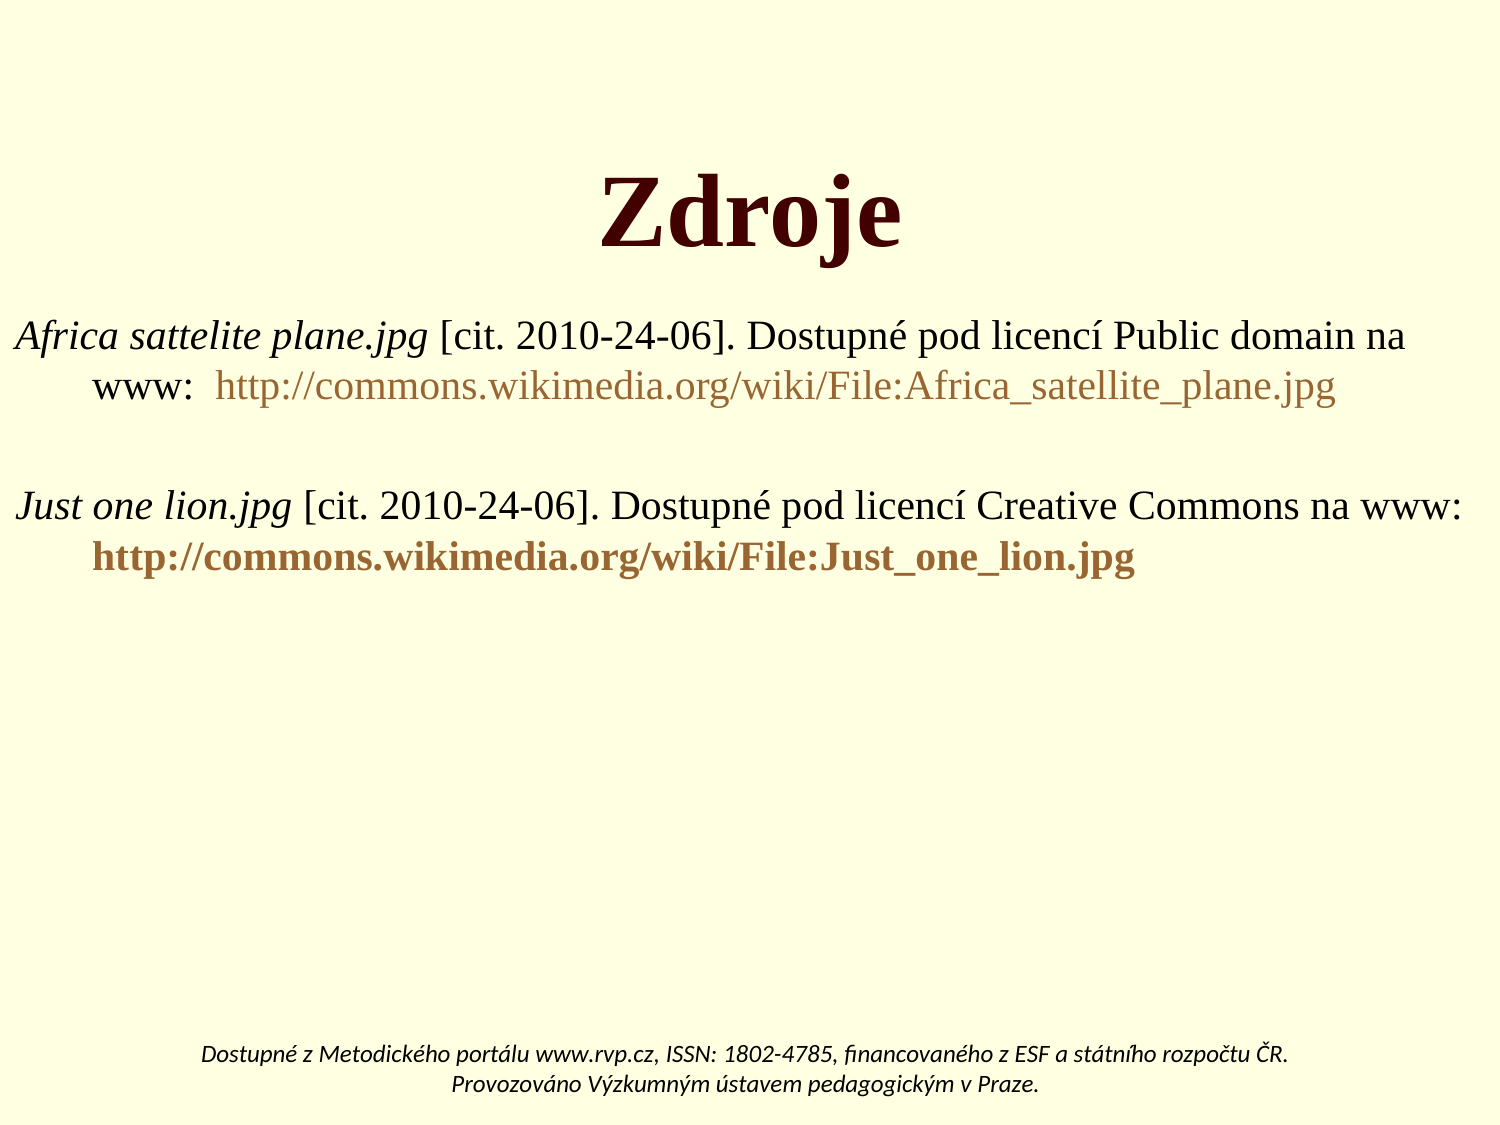

# Zdroje
Africa sattelite plane.jpg [cit. 2010-24-06]. Dostupné pod licencí Public domain na www: http://commons.wikimedia.org/wiki/File:Africa_satellite_plane.jpg
Just one lion.jpg [cit. 2010-24-06]. Dostupné pod licencí Creative Commons na www: http://commons.wikimedia.org/wiki/File:Just_one_lion.jpg
Dostupné z Metodického portálu www.rvp.cz, ISSN: 1802-4785, financovaného z ESF a státního rozpočtu ČR. Provozováno Výzkumným ústavem pedagogickým v Praze.